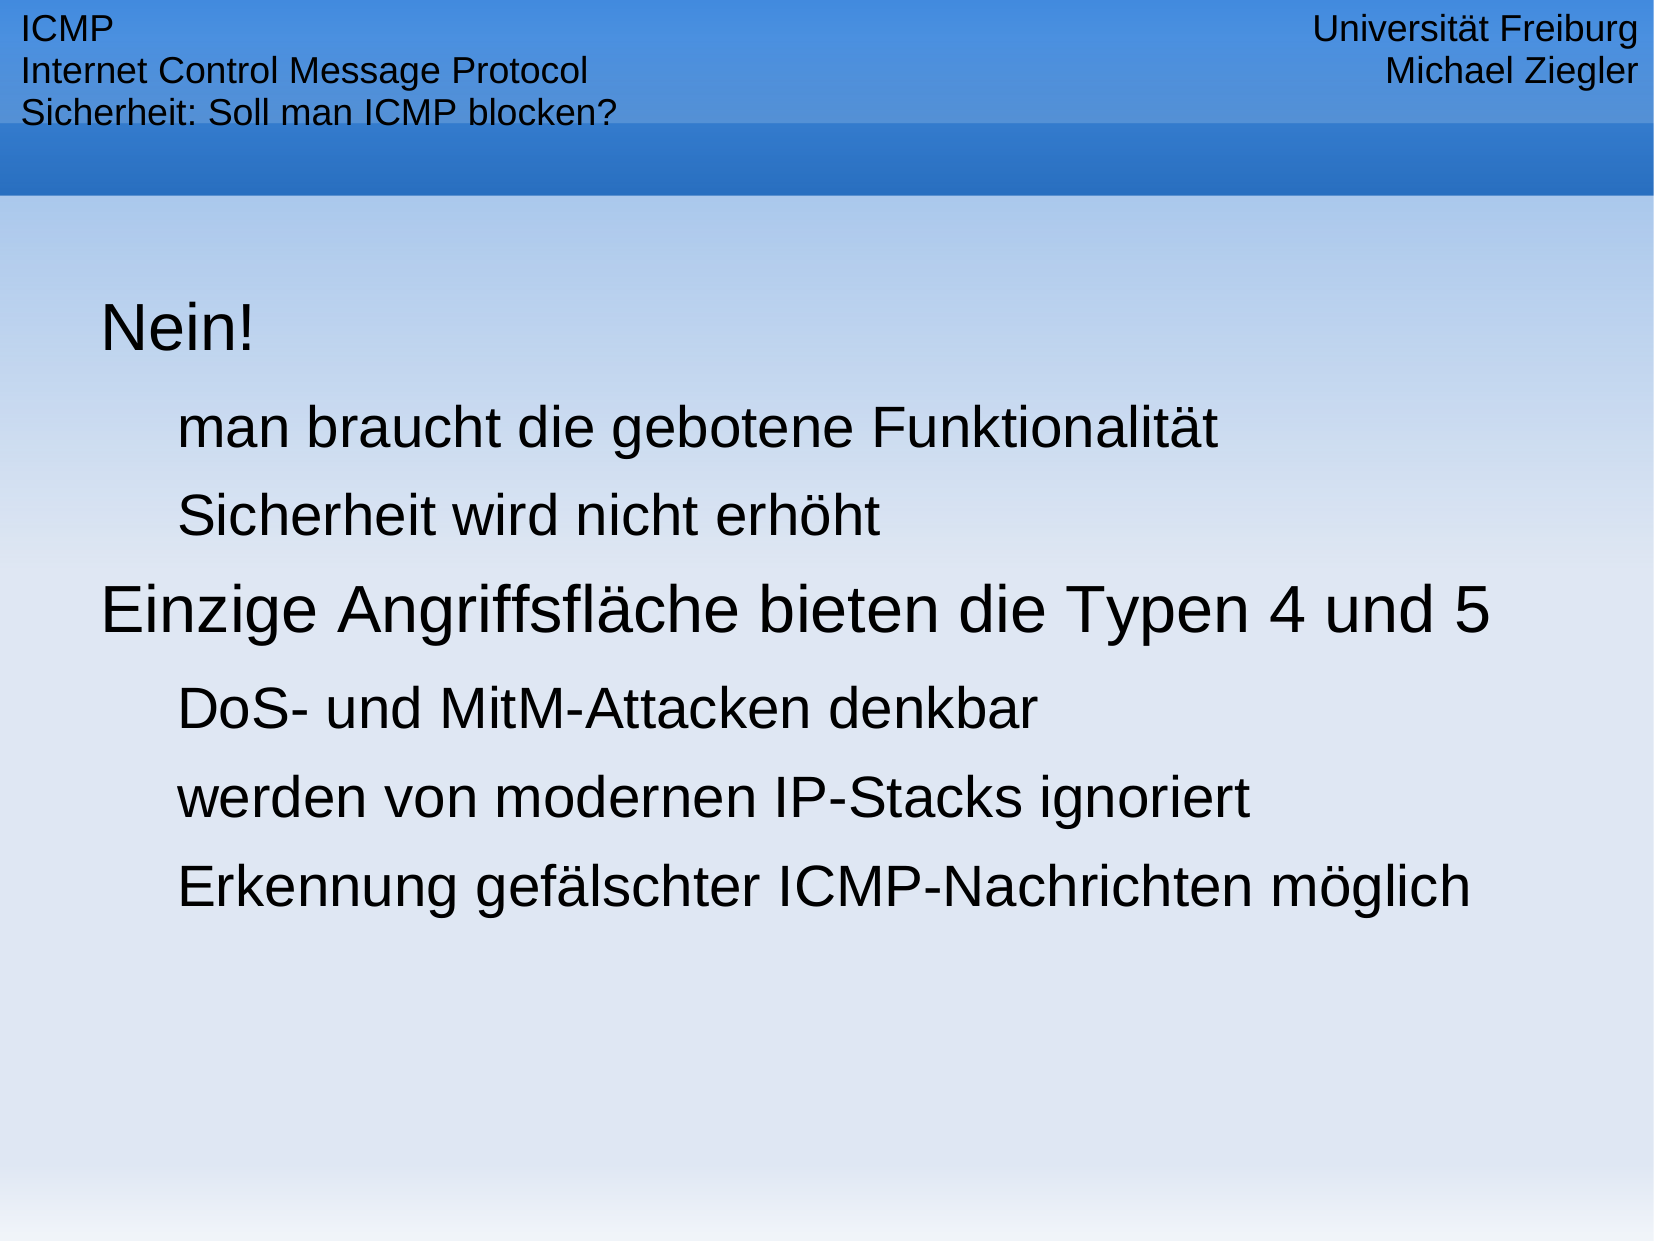

ICMP
Internet Control Message Protocol
Sicherheit: Soll man ICMP blocken?
Universität Freiburg
Michael Ziegler
# Nein!
man braucht die gebotene Funktionalität
Sicherheit wird nicht erhöht
Einzige Angriffsfläche bieten die Typen 4 und 5
DoS- und MitM-Attacken denkbar
werden von modernen IP-Stacks ignoriert
Erkennung gefälschter ICMP-Nachrichten möglich